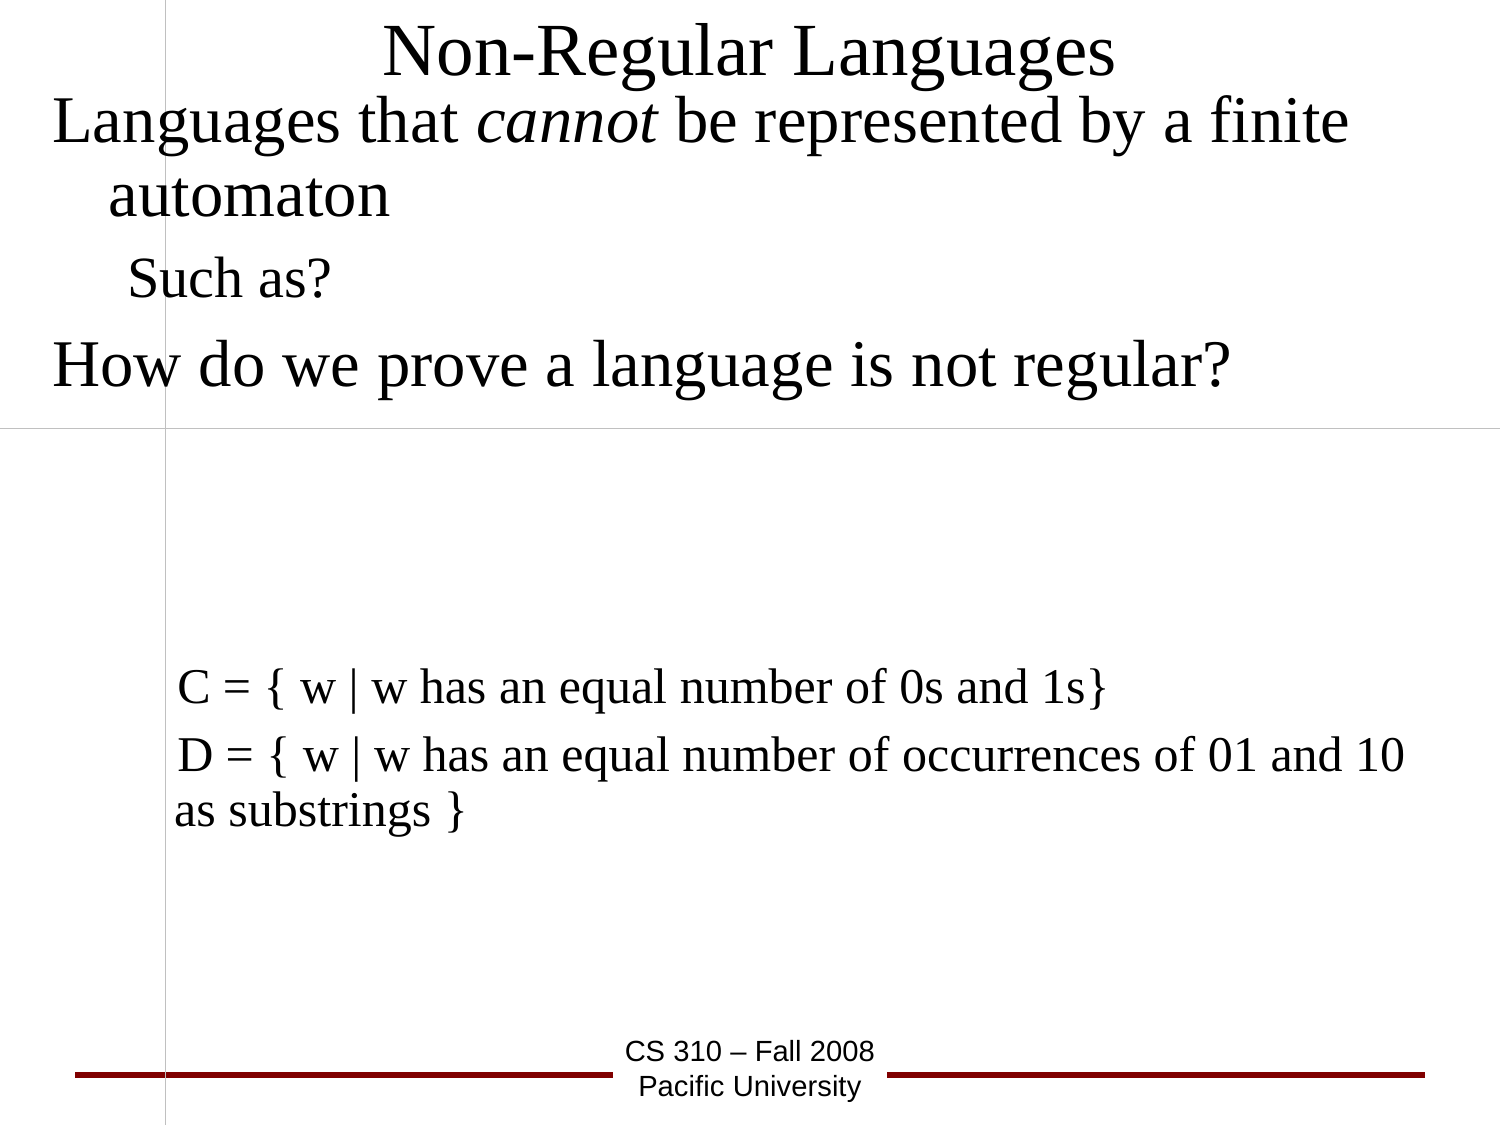

# Non-Regular Languages
Languages that cannot be represented by a finite automaton
Such as?
How do we prove a language is not regular?
 C = { w | w has an equal number of 0s and 1s}
 D = { w | w has an equal number of occurrences of 01 and 10 as substrings }